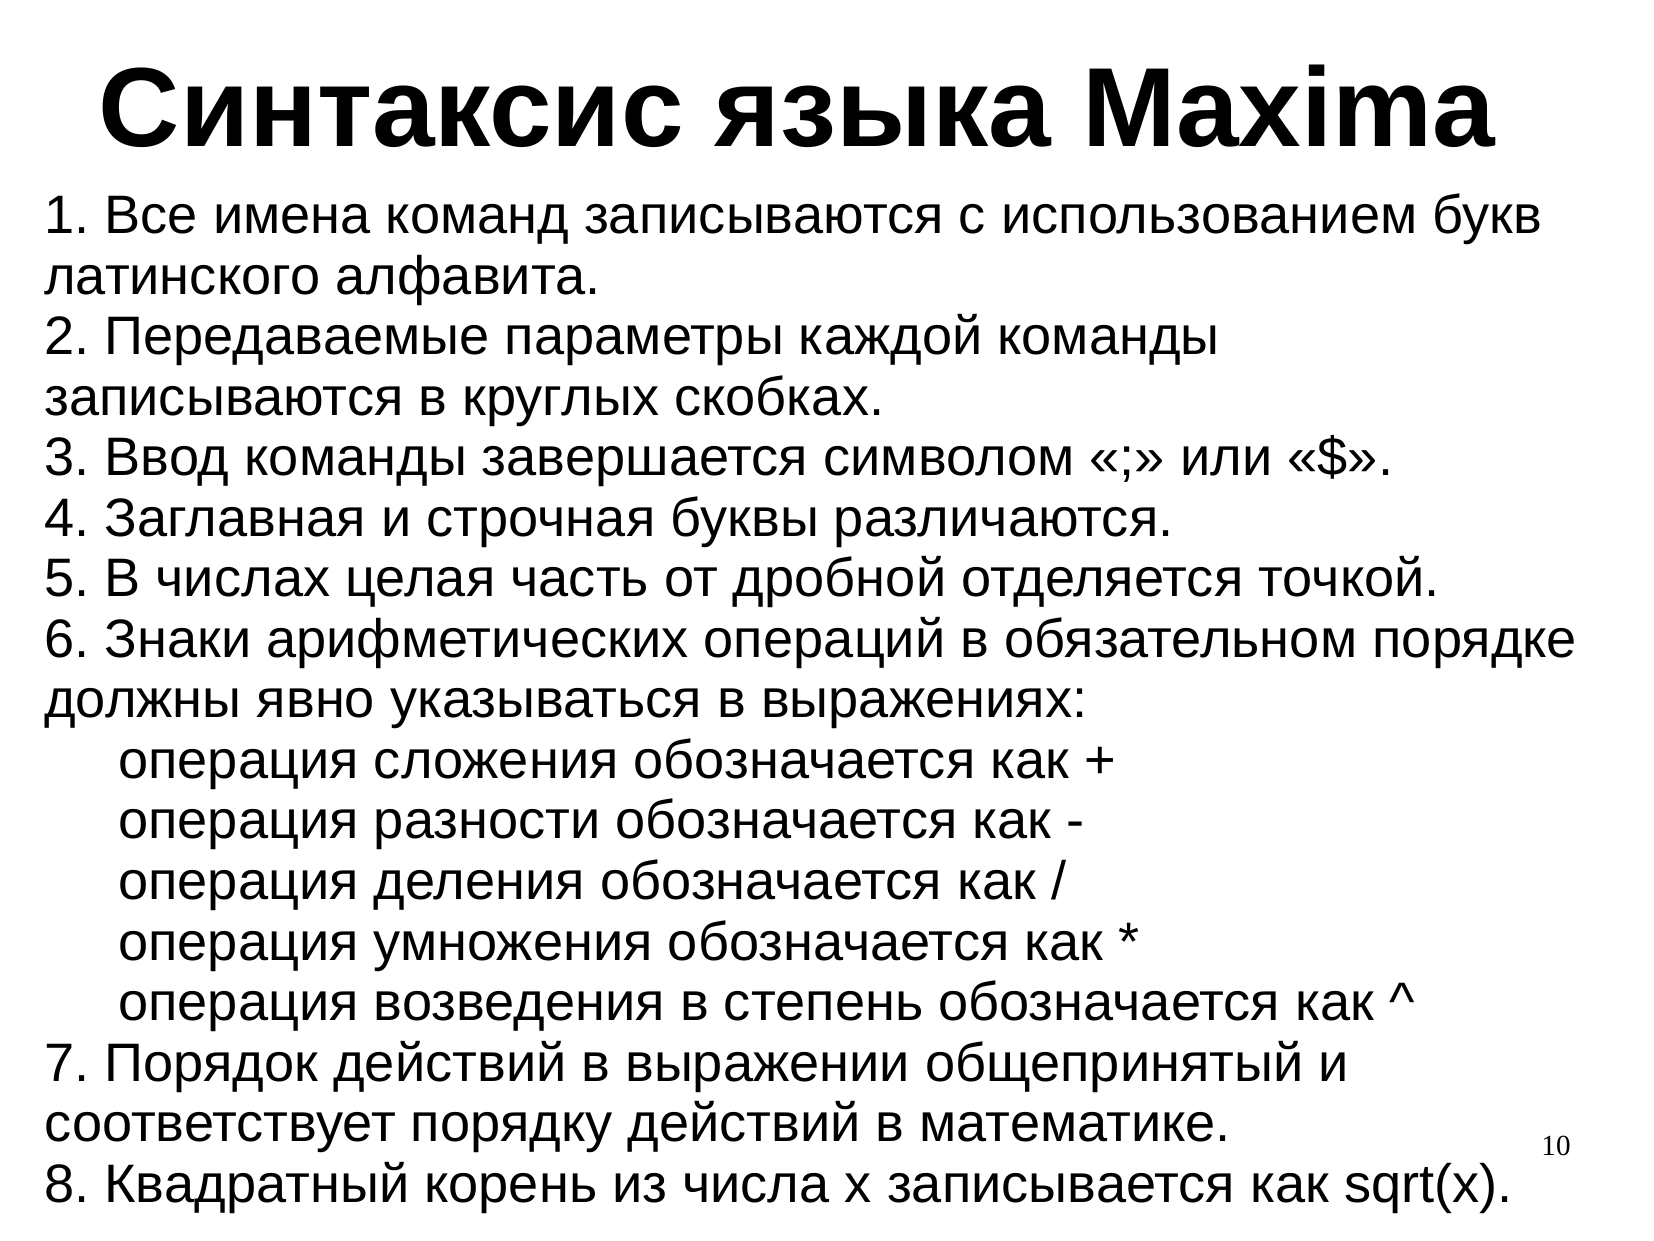

Синтаксис языка Maxima
1. Все имена команд записываются с использованием букв латинского алфавита.
2. Передаваемые параметры каждой команды записываются в круглых скобках.
3. Ввод команды завершается символом «;» или «$».
4. Заглавная и строчная буквы различаются.
5. В числах целая часть от дробной отделяется точкой.
6. Знаки арифметических операций в обязательном порядке должны явно указываться в выражениях:
	операция сложения обозначается как +
	операция разности обозначается как -
	операция деления обозначается как /
	операция умножения обозначается как *
	операция возведения в степень обозначается как ^
7. Порядок действий в выражении общепринятый и соответствует порядку действий в математике.
8. Квадратный корень из числа x записывается как sqrt(x).
10